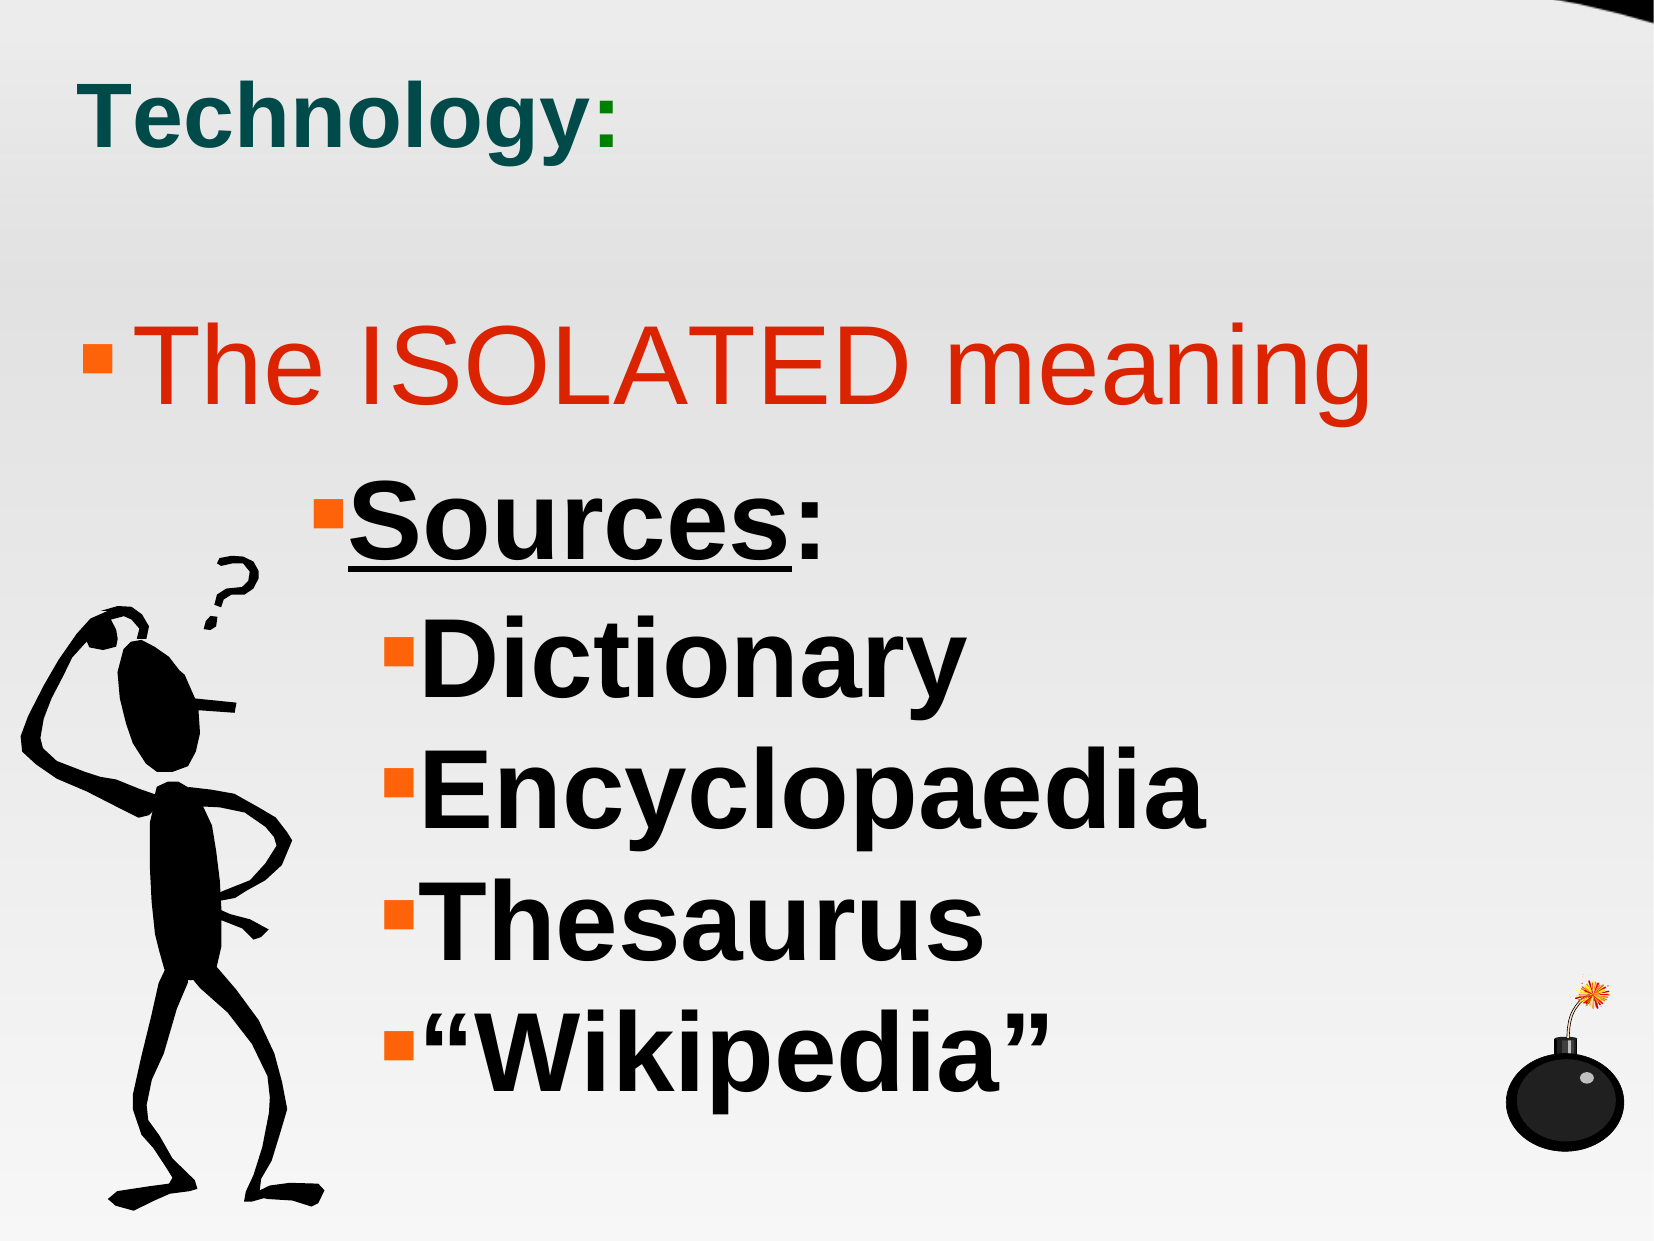

# Technology:
The ISOLATED meaning
Sources:
Dictionary
Encyclopaedia
Thesaurus
“Wikipedia”